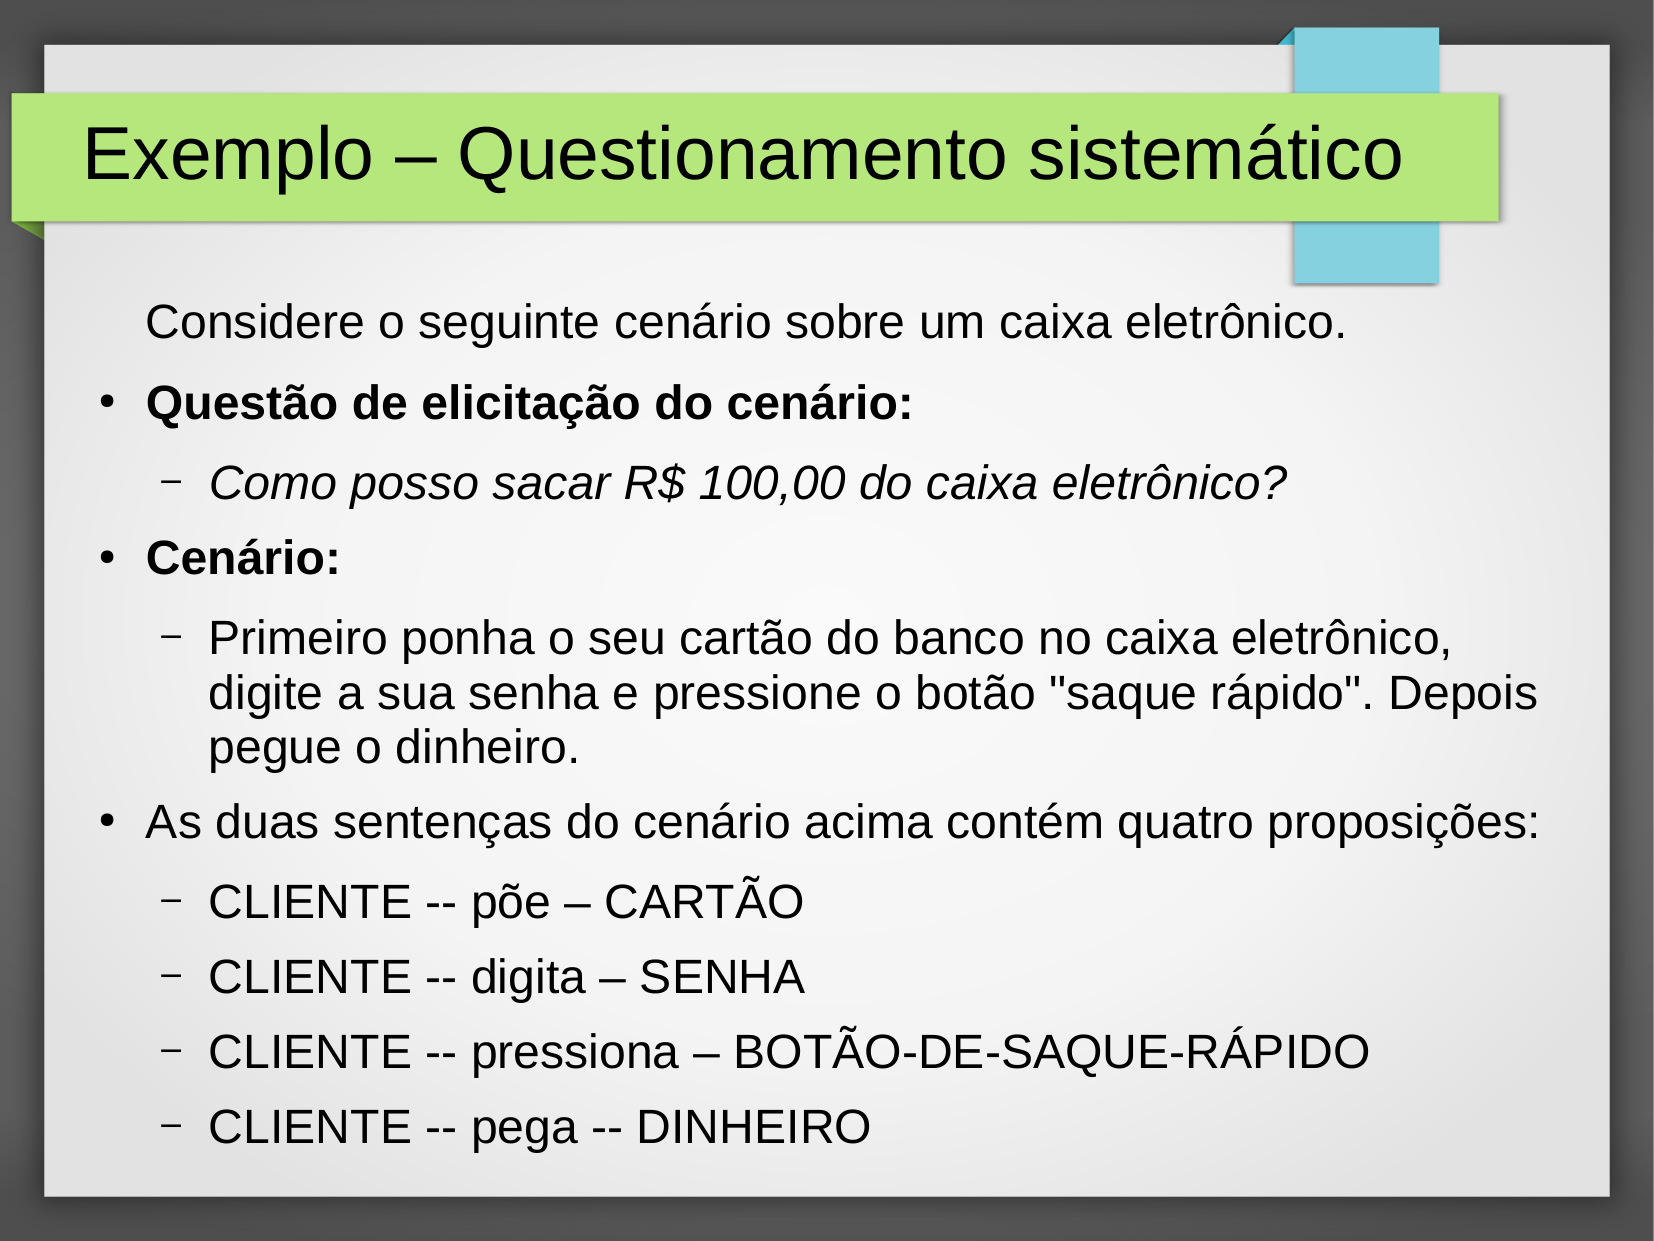

# Exemplo – Questionamento sistemático
Considere o seguinte cenário sobre um caixa eletrônico.
Questão de elicitação do cenário:
Como posso sacar R$ 100,00 do caixa eletrônico?
Cenário:
Primeiro ponha o seu cartão do banco no caixa eletrônico, digite a sua senha e pressione o botão "saque rápido". Depois pegue o dinheiro.
As duas sentenças do cenário acima contém quatro proposições:
CLIENTE -- põe – CARTÃO
CLIENTE -- digita – SENHA
CLIENTE -- pressiona – BOTÃO-DE-SAQUE-RÁPIDO
CLIENTE -- pega -- DINHEIRO